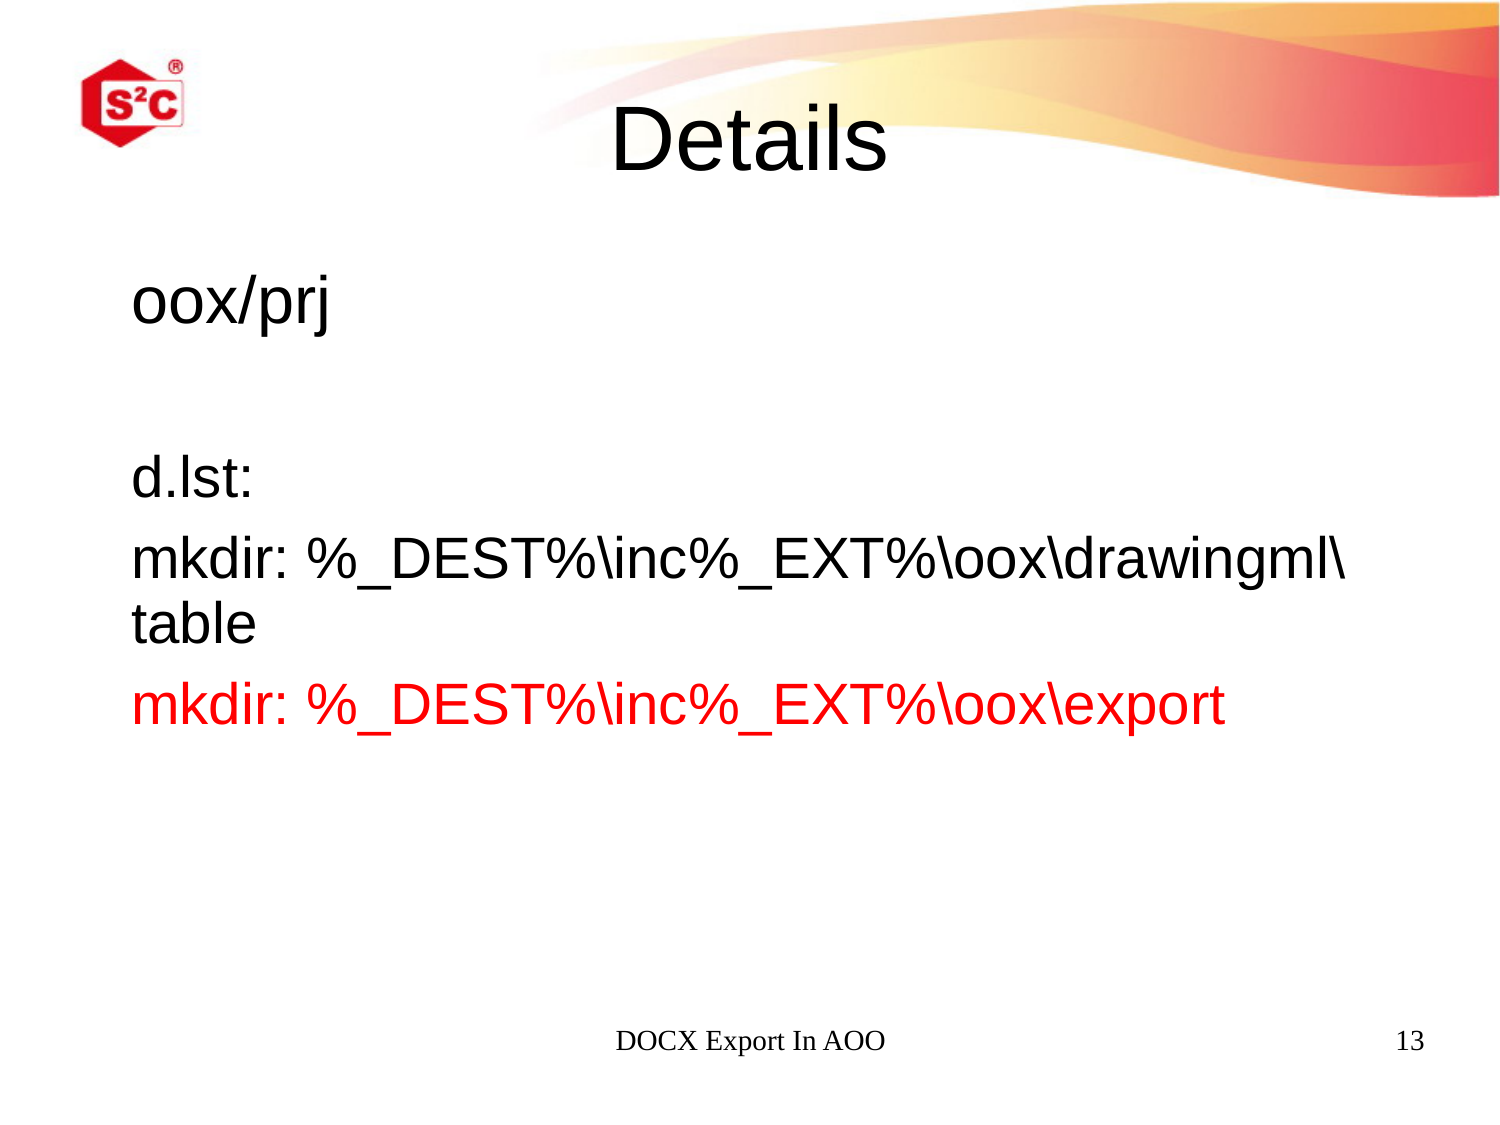

# Details
oox/prj
d.lst:
mkdir: %_DEST%\inc%_EXT%\oox\drawingml\table
mkdir: %_DEST%\inc%_EXT%\oox\export
DOCX Export In AOO
13